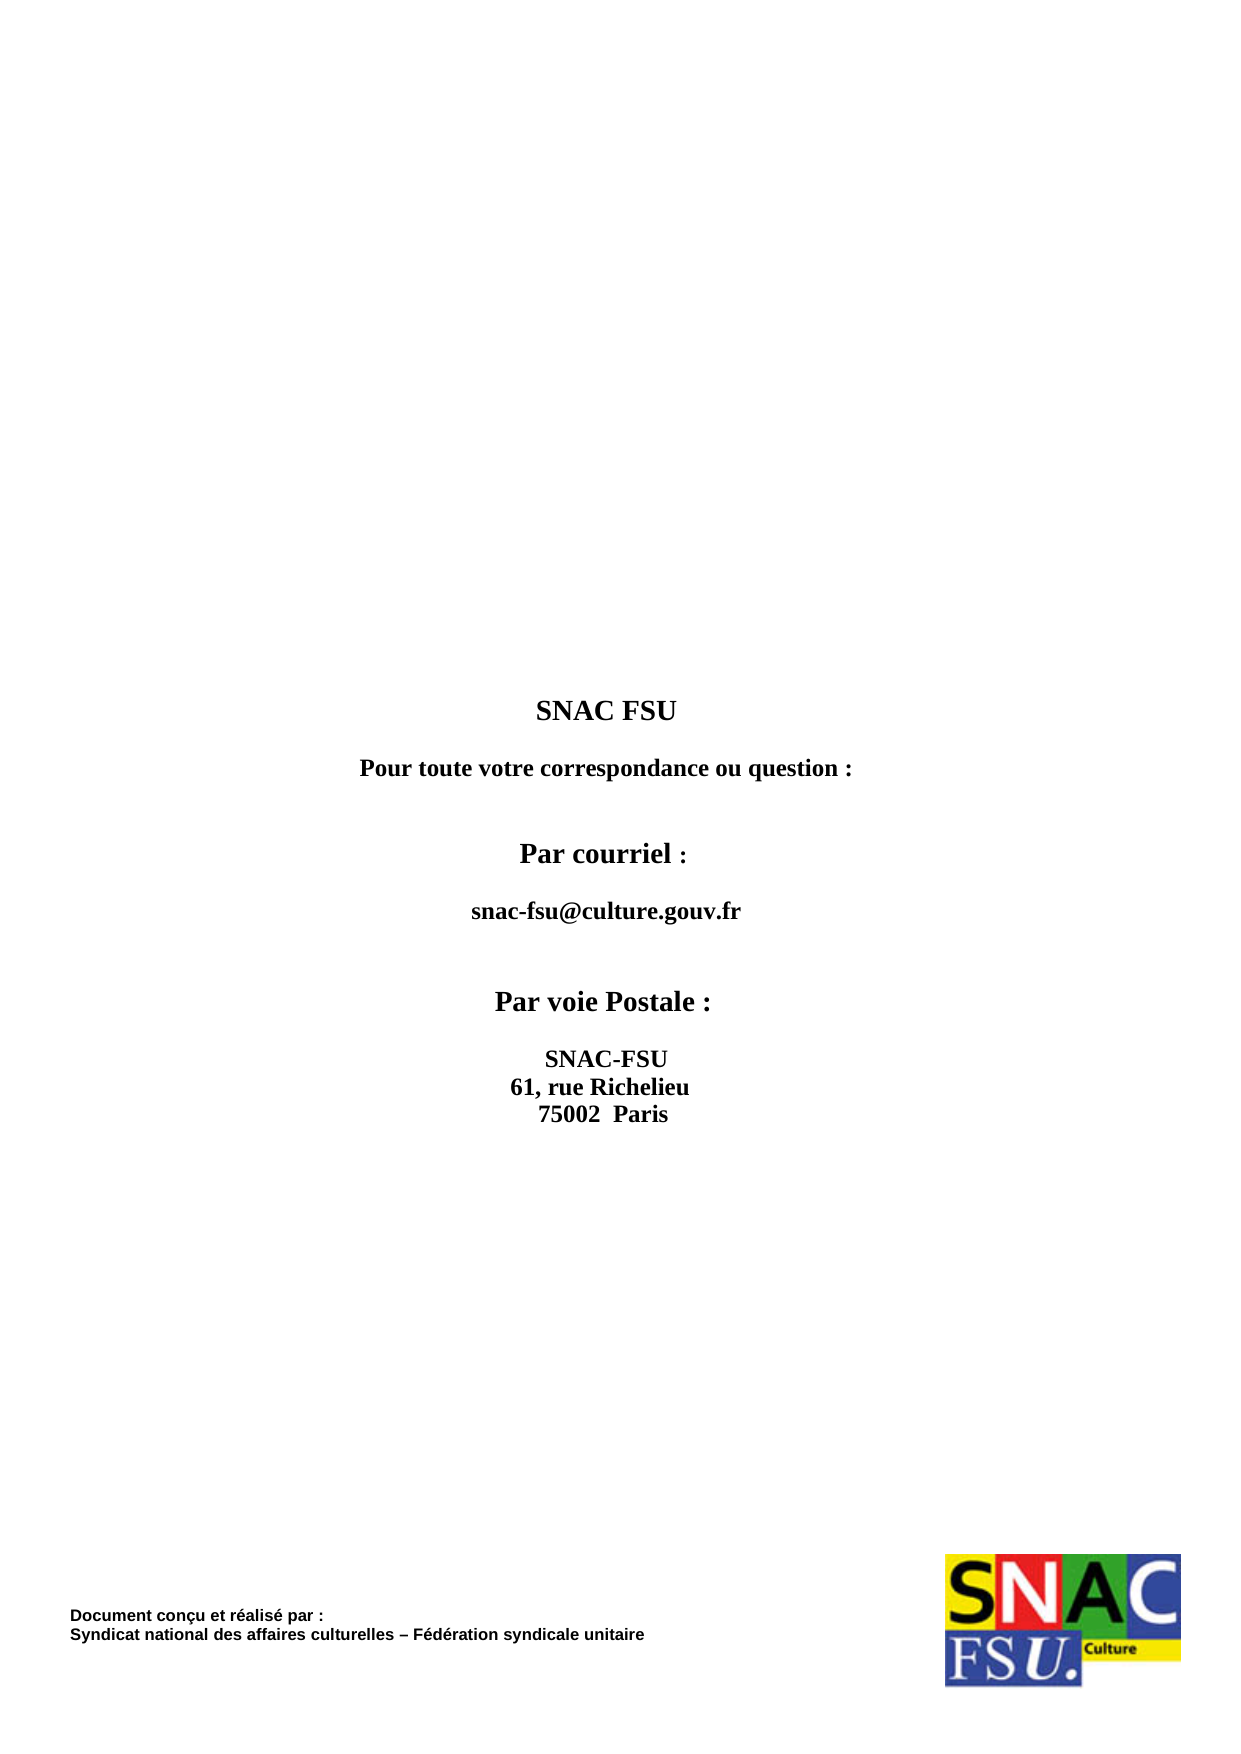

#
SNAC FSU
Pour toute votre correspondance ou question :
Par courriel :
snac-fsu@culture.gouv.fr
Par voie Postale :
SNAC-FSU
61, rue Richelieu
75002 Paris
16
Document conçu et réalisé par :
Syndicat national des affaires culturelles – Fédération syndicale unitaire